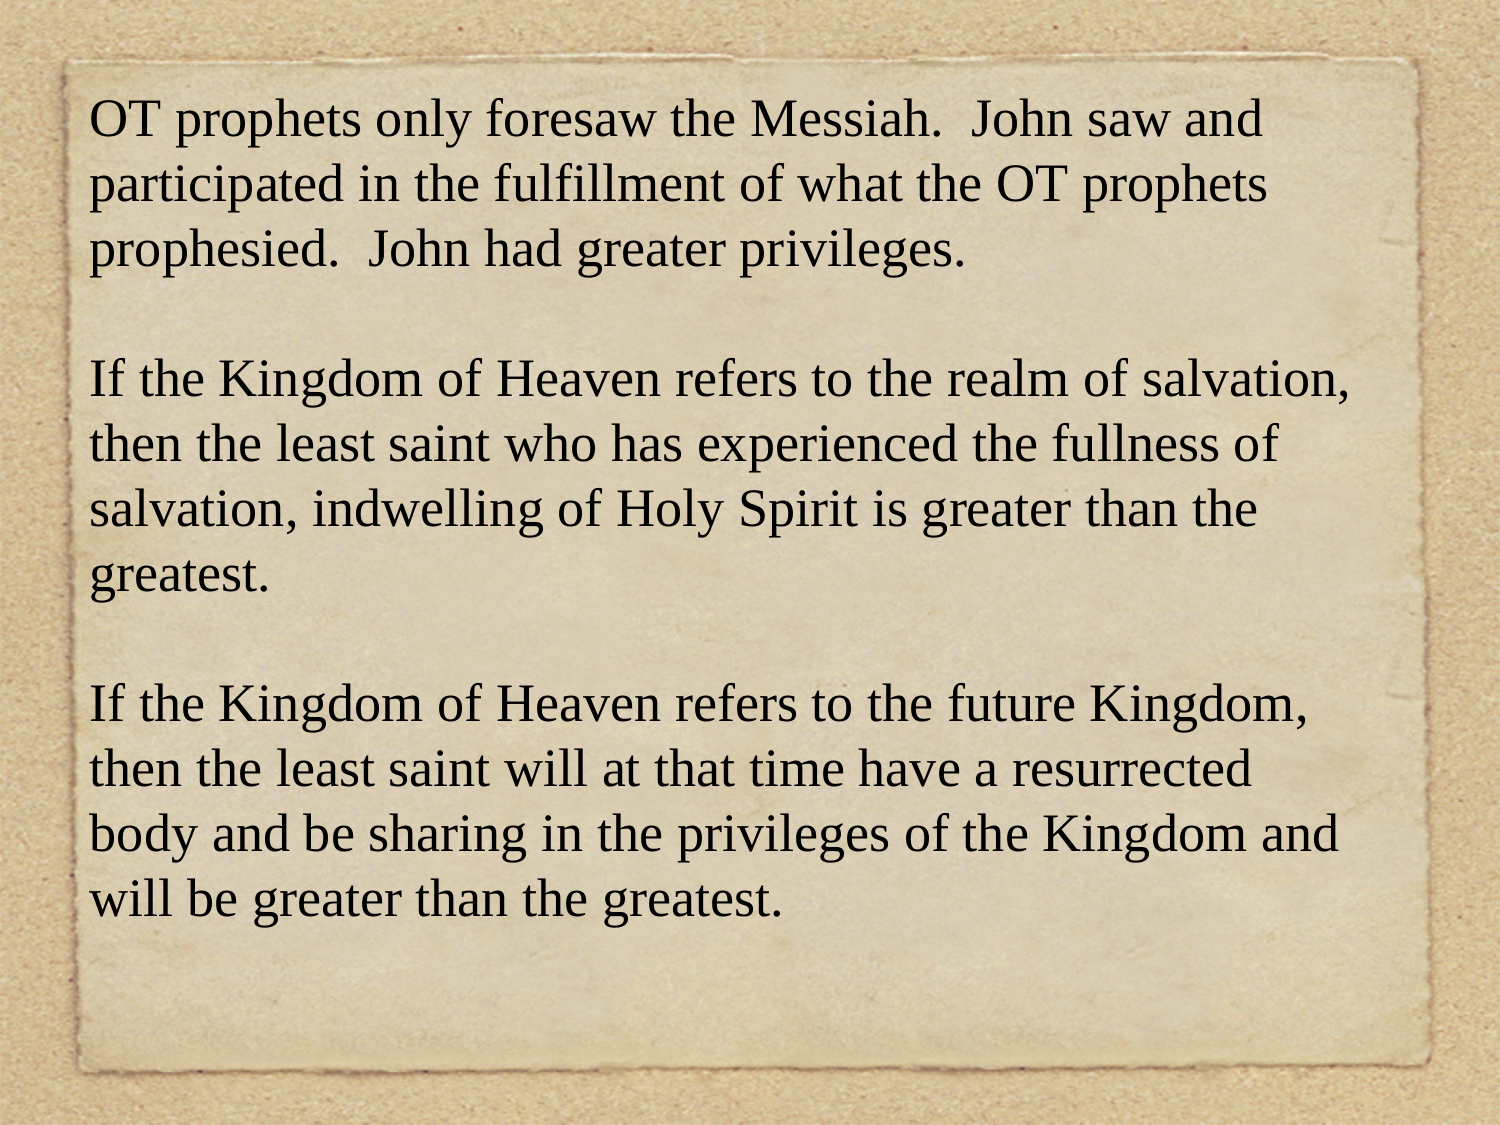

OT prophets only foresaw the Messiah. John saw and participated in the fulfillment of what the OT prophets prophesied. John had greater privileges.
If the Kingdom of Heaven refers to the realm of salvation, then the least saint who has experienced the fullness of salvation, indwelling of Holy Spirit is greater than the greatest.
If the Kingdom of Heaven refers to the future Kingdom, then the least saint will at that time have a resurrected body and be sharing in the privileges of the Kingdom and will be greater than the greatest.